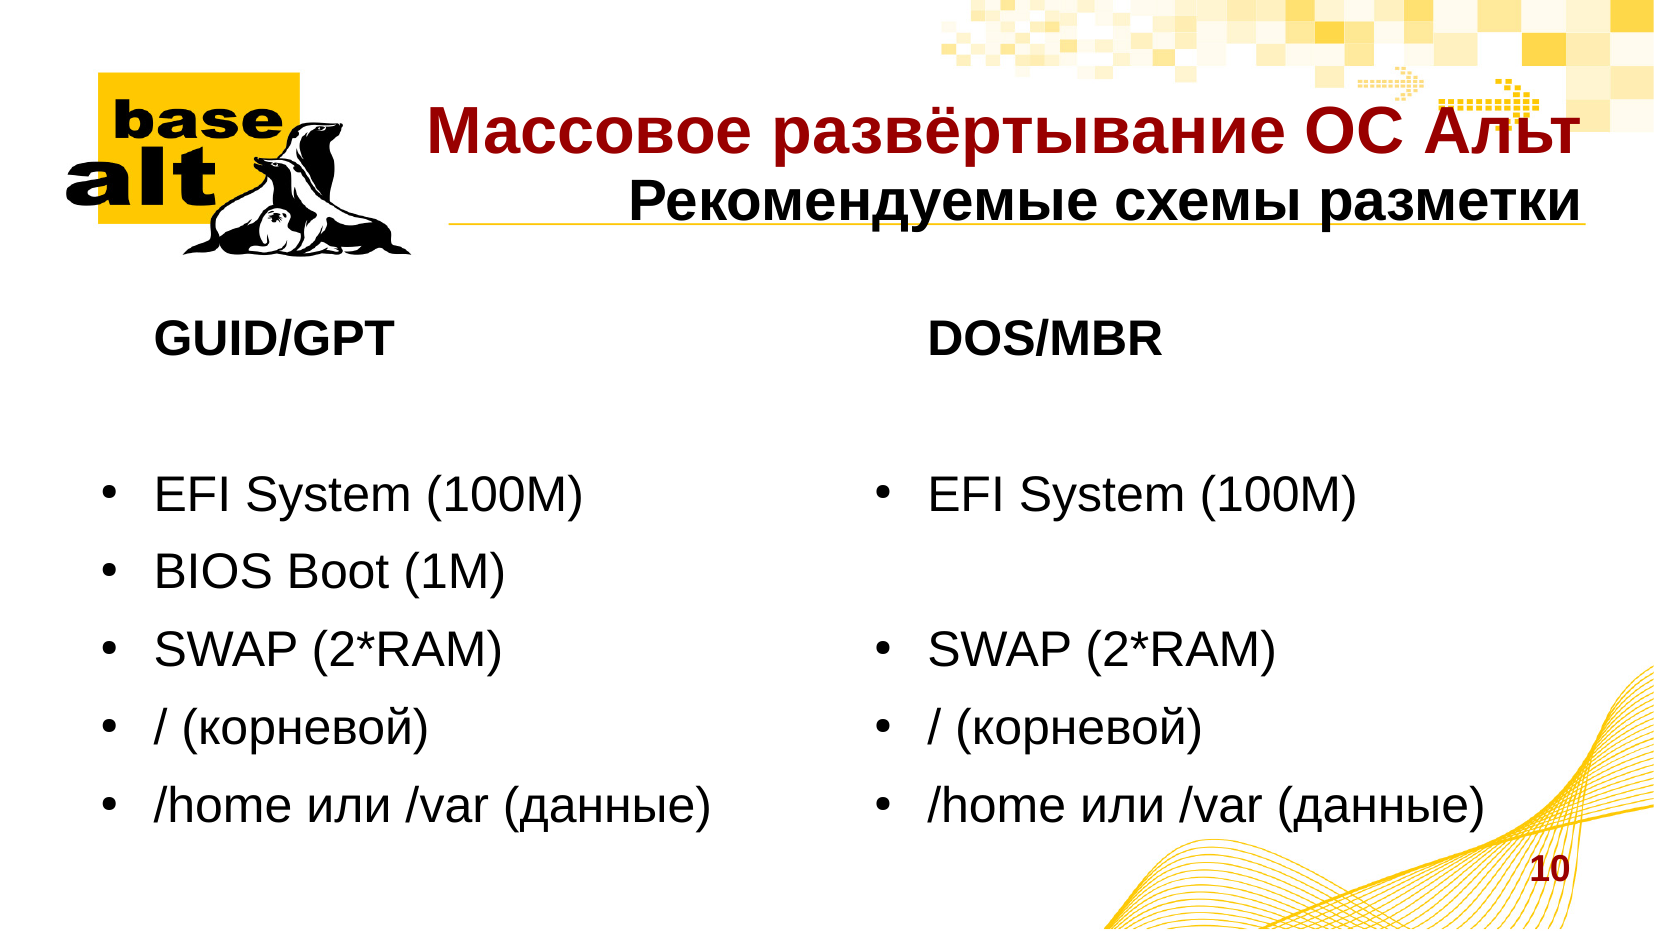

# Массовое развёртывание ОС Альт Рекомендуемые схемы разметки
GUID/GPT
EFI System (100М)
BIOS Boot (1М)
SWAP (2*RAM)
/ (корневой)
/home или /var (данные)
DOS/MBR
EFI System (100М)
SWAP (2*RAM)
/ (корневой)
/home или /var (данные)
10